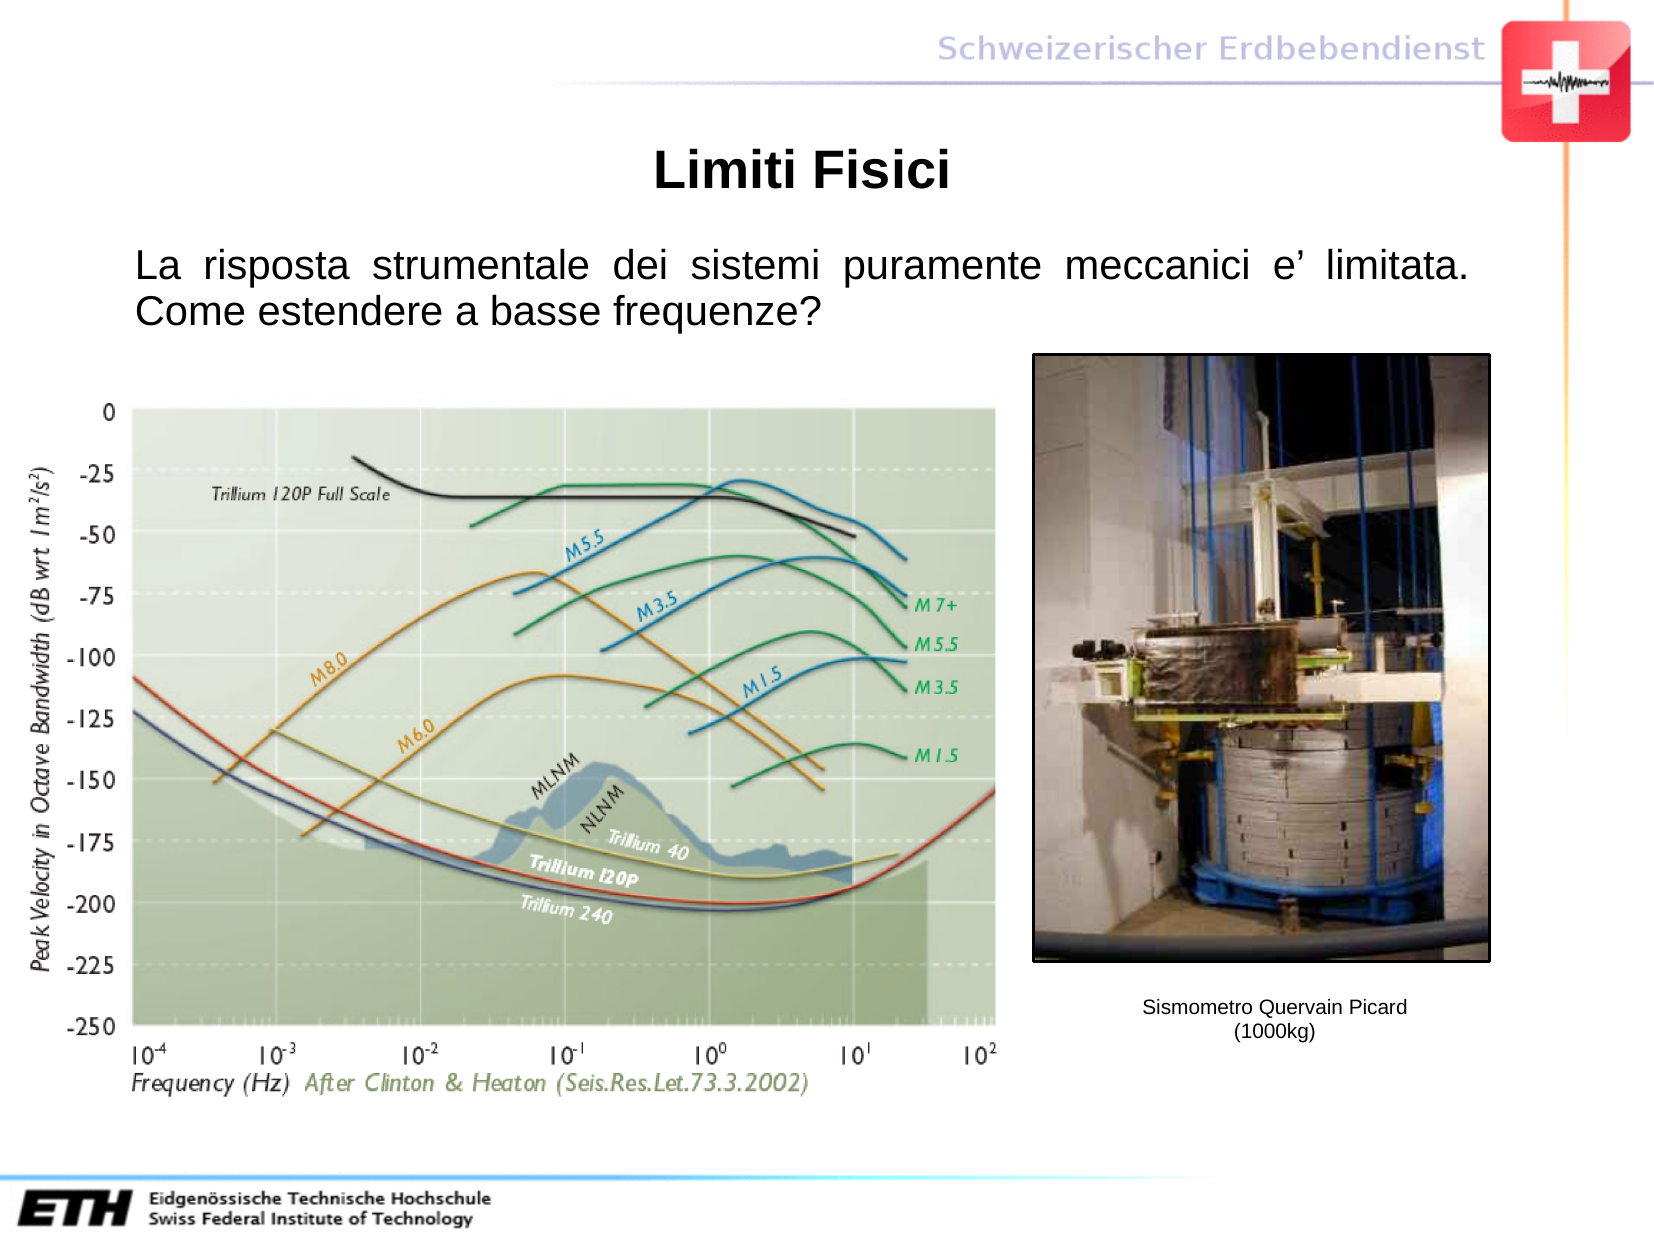

Limiti Fisici
La risposta strumentale dei sistemi puramente meccanici e’ limitata. Come estendere a basse frequenze?
Sismometro Quervain Picard (1000kg)